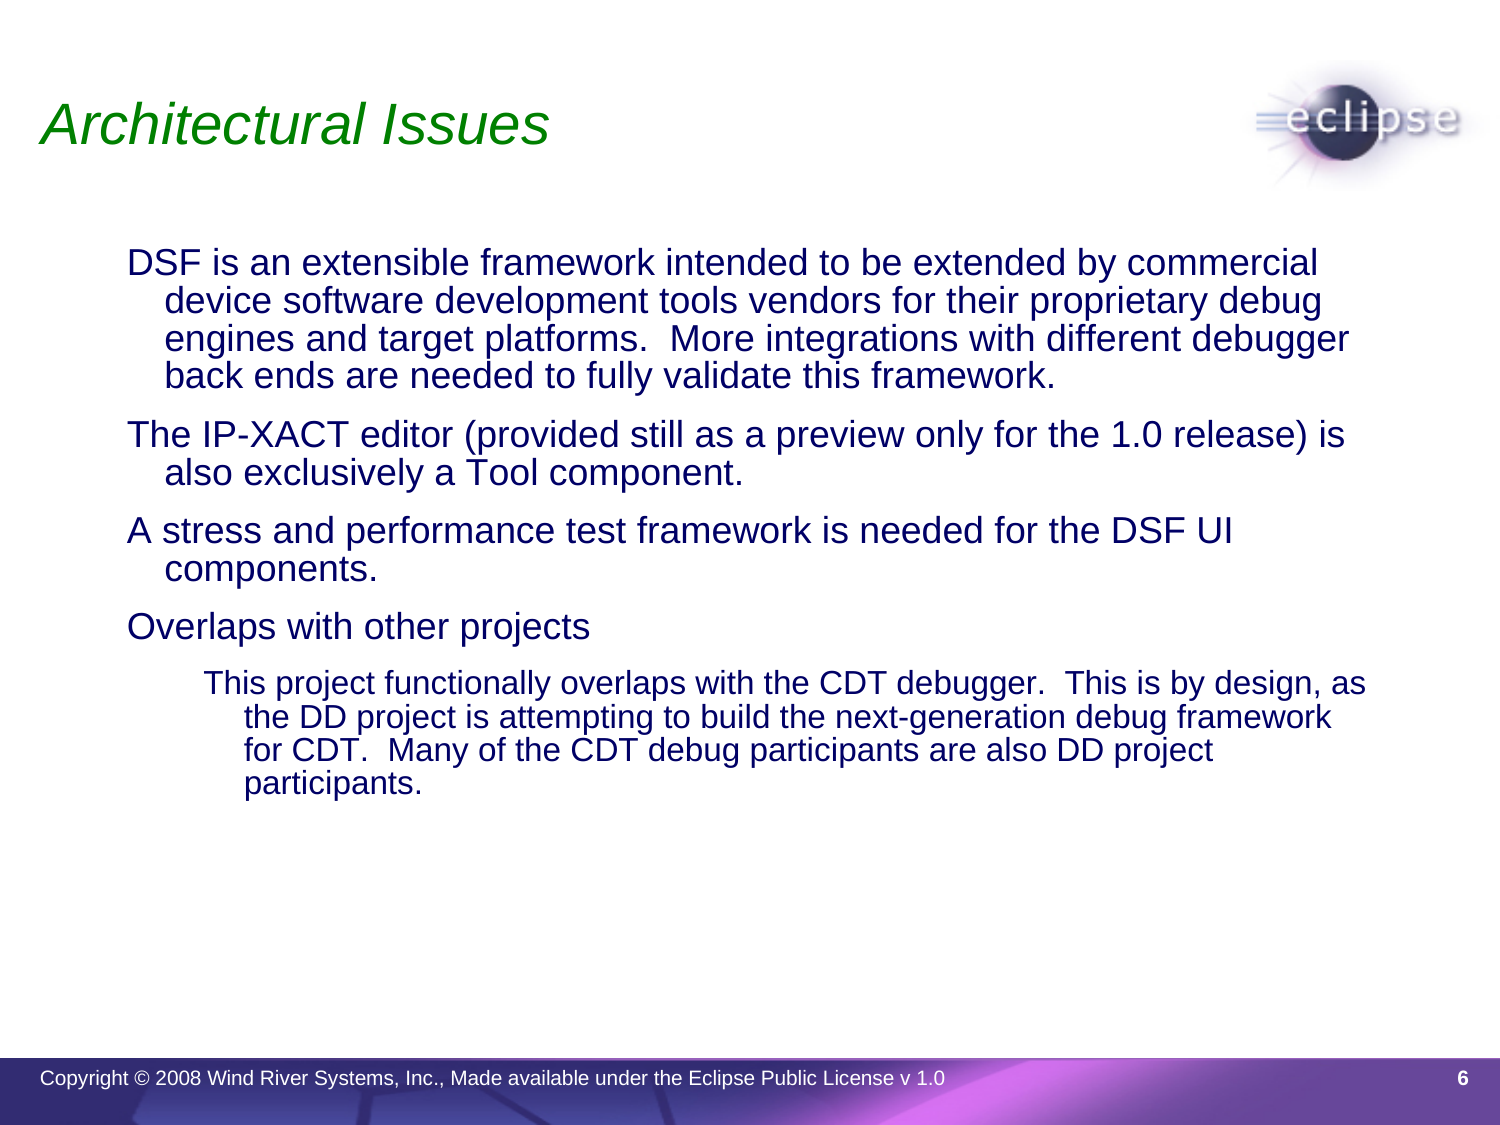

# Architectural Issues
DSF is an extensible framework intended to be extended by commercial device software development tools vendors for their proprietary debug engines and target platforms. More integrations with different debugger back ends are needed to fully validate this framework.
The IP-XACT editor (provided still as a preview only for the 1.0 release) is also exclusively a Tool component.
A stress and performance test framework is needed for the DSF UI components.
Overlaps with other projects
This project functionally overlaps with the CDT debugger. This is by design, as the DD project is attempting to build the next-generation debug framework for CDT. Many of the CDT debug participants are also DD project participants.